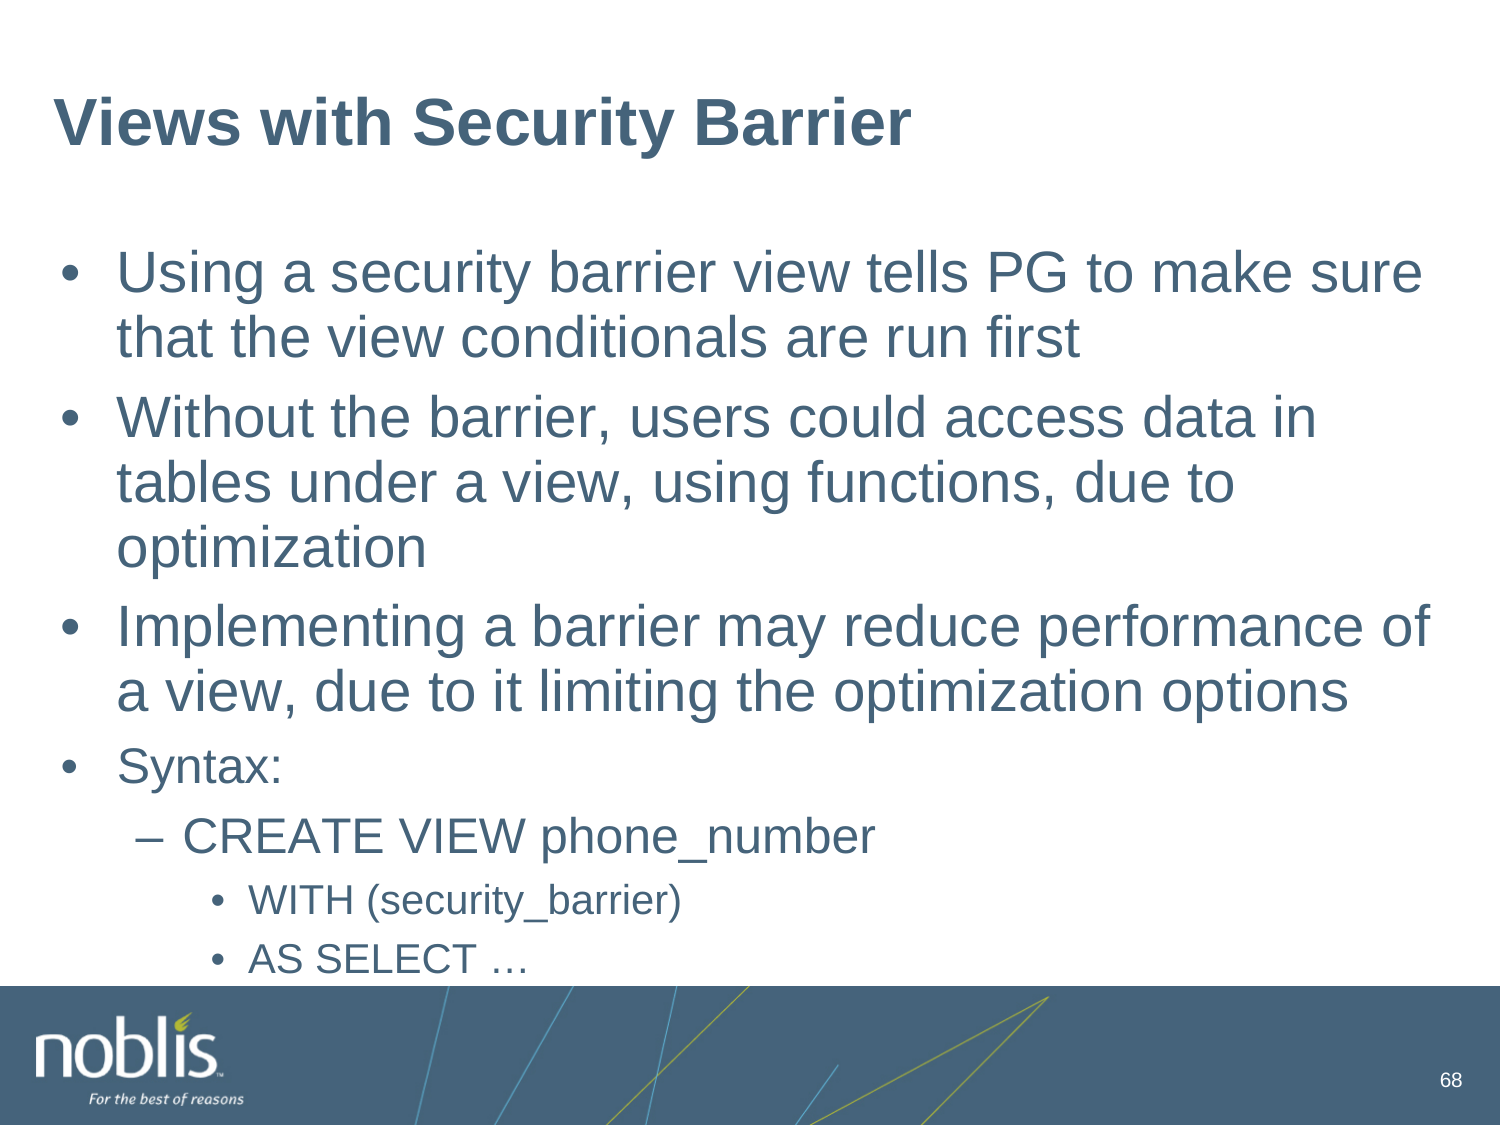

# Views with Security Barrier
Using a security barrier view tells PG to make sure that the view conditionals are run first
Without the barrier, users could access data in tables under a view, using functions, due to optimization
Implementing a barrier may reduce performance of a view, due to it limiting the optimization options
Syntax:
CREATE VIEW phone_number
WITH (security_barrier)
AS SELECT …